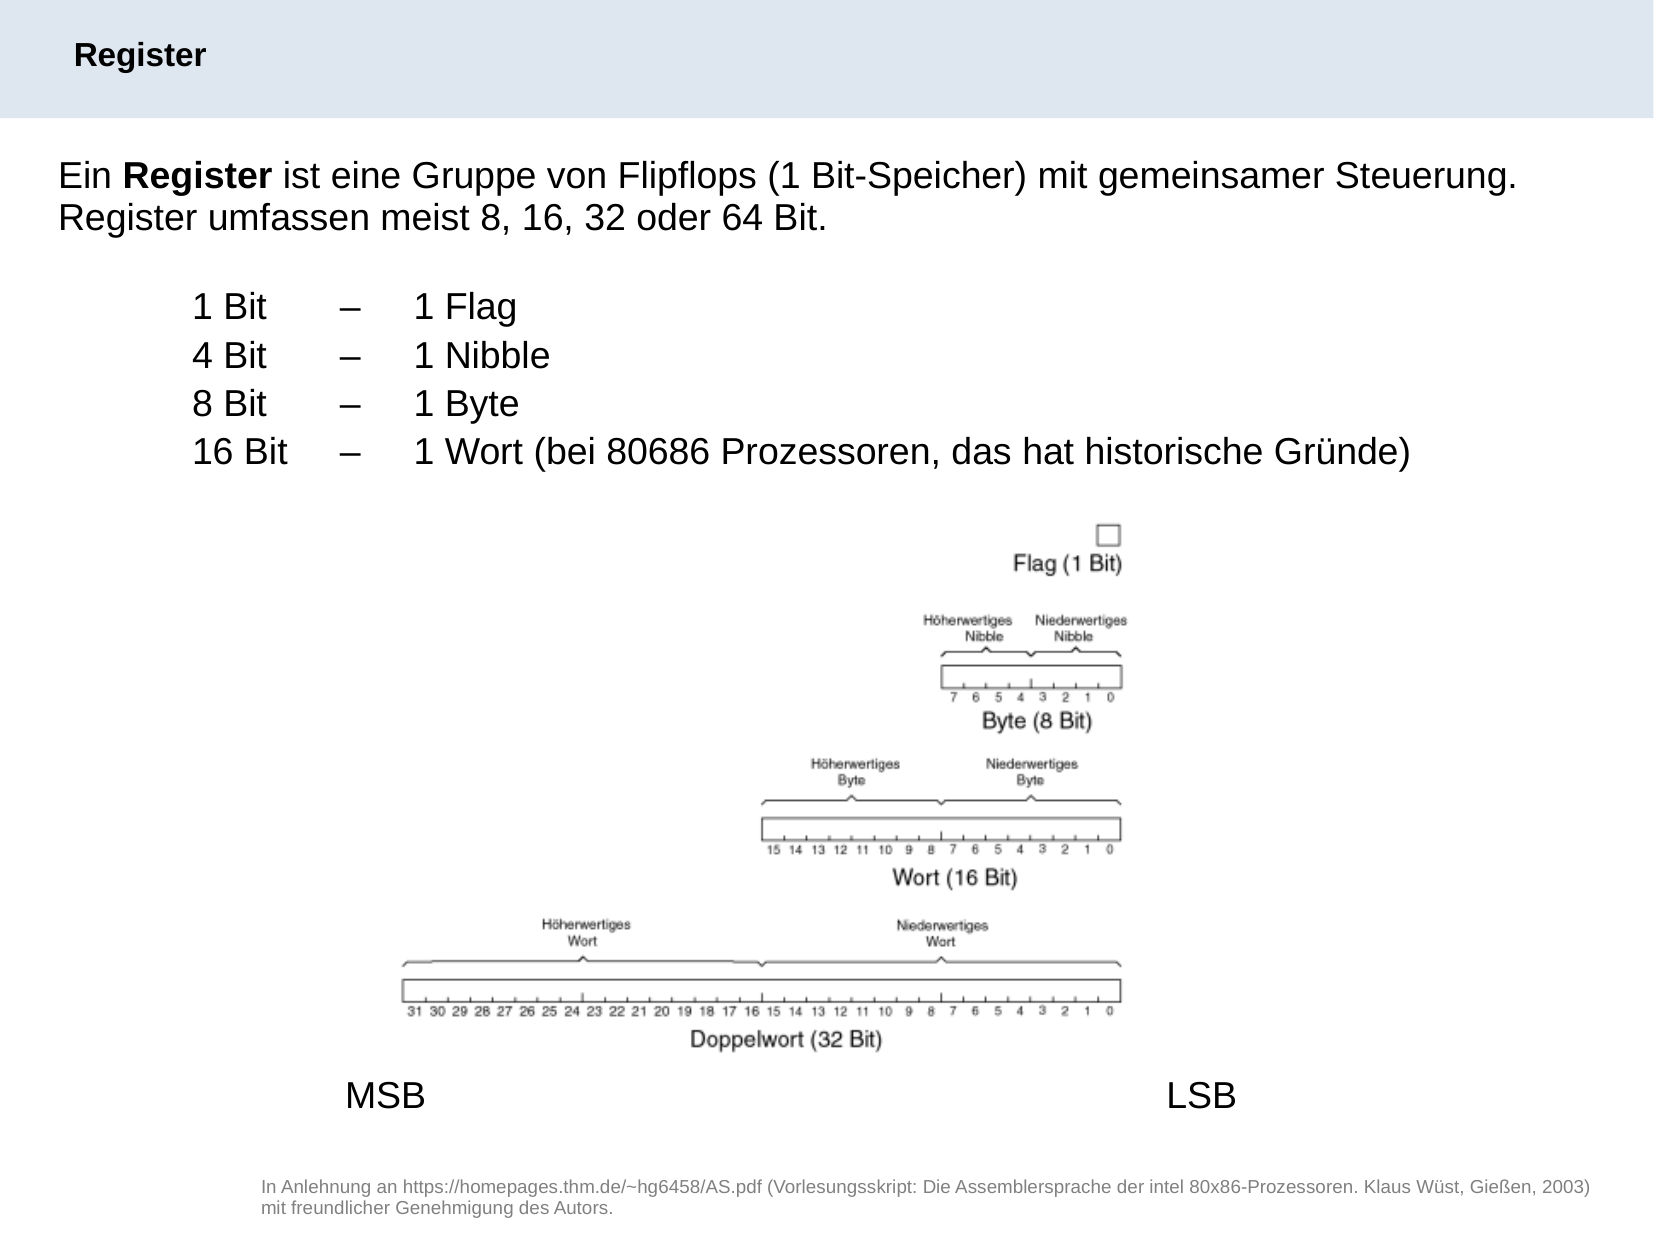

Register
Ein Register ist eine Gruppe von Flipflops (1 Bit-Speicher) mit gemeinsamer Steuerung. Register umfassen meist 8, 16, 32 oder 64 Bit.
1 Bit	– 	1 Flag
4 Bit 	– 	1 Nibble
8 Bit 	–	1 Byte
16 Bit 	– 	1 Wort (bei 80686 Prozessoren, das hat historische Gründe)
MSB
LSB
In Anlehnung an https://homepages.thm.de/~hg6458/AS.pdf (Vorlesungsskript: Die Assemblersprache der intel 80x86-Prozessoren. Klaus Wüst, Gießen, 2003)
mit freundlicher Genehmigung des Autors.